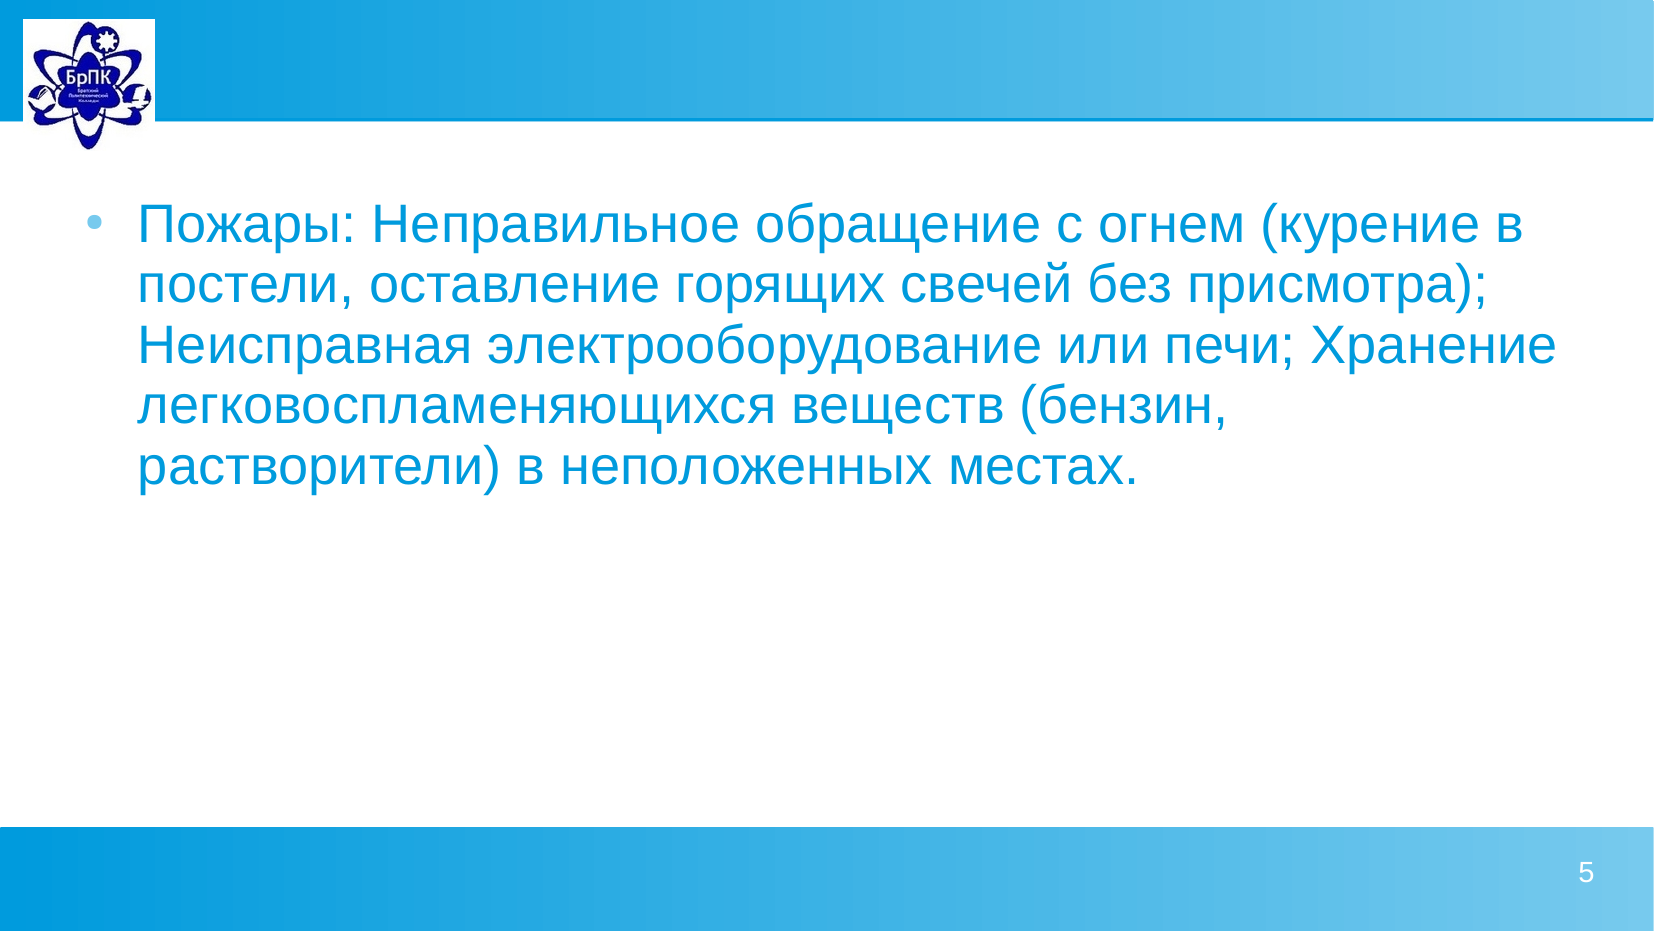

# Пожары: Неправильное обращение с огнем (курение в постели, оставление горящих свечей без присмотра); Неисправная электрооборудование или печи; Хранение легковоспламеняющихся веществ (бензин, растворители) в неположенных местах.
5